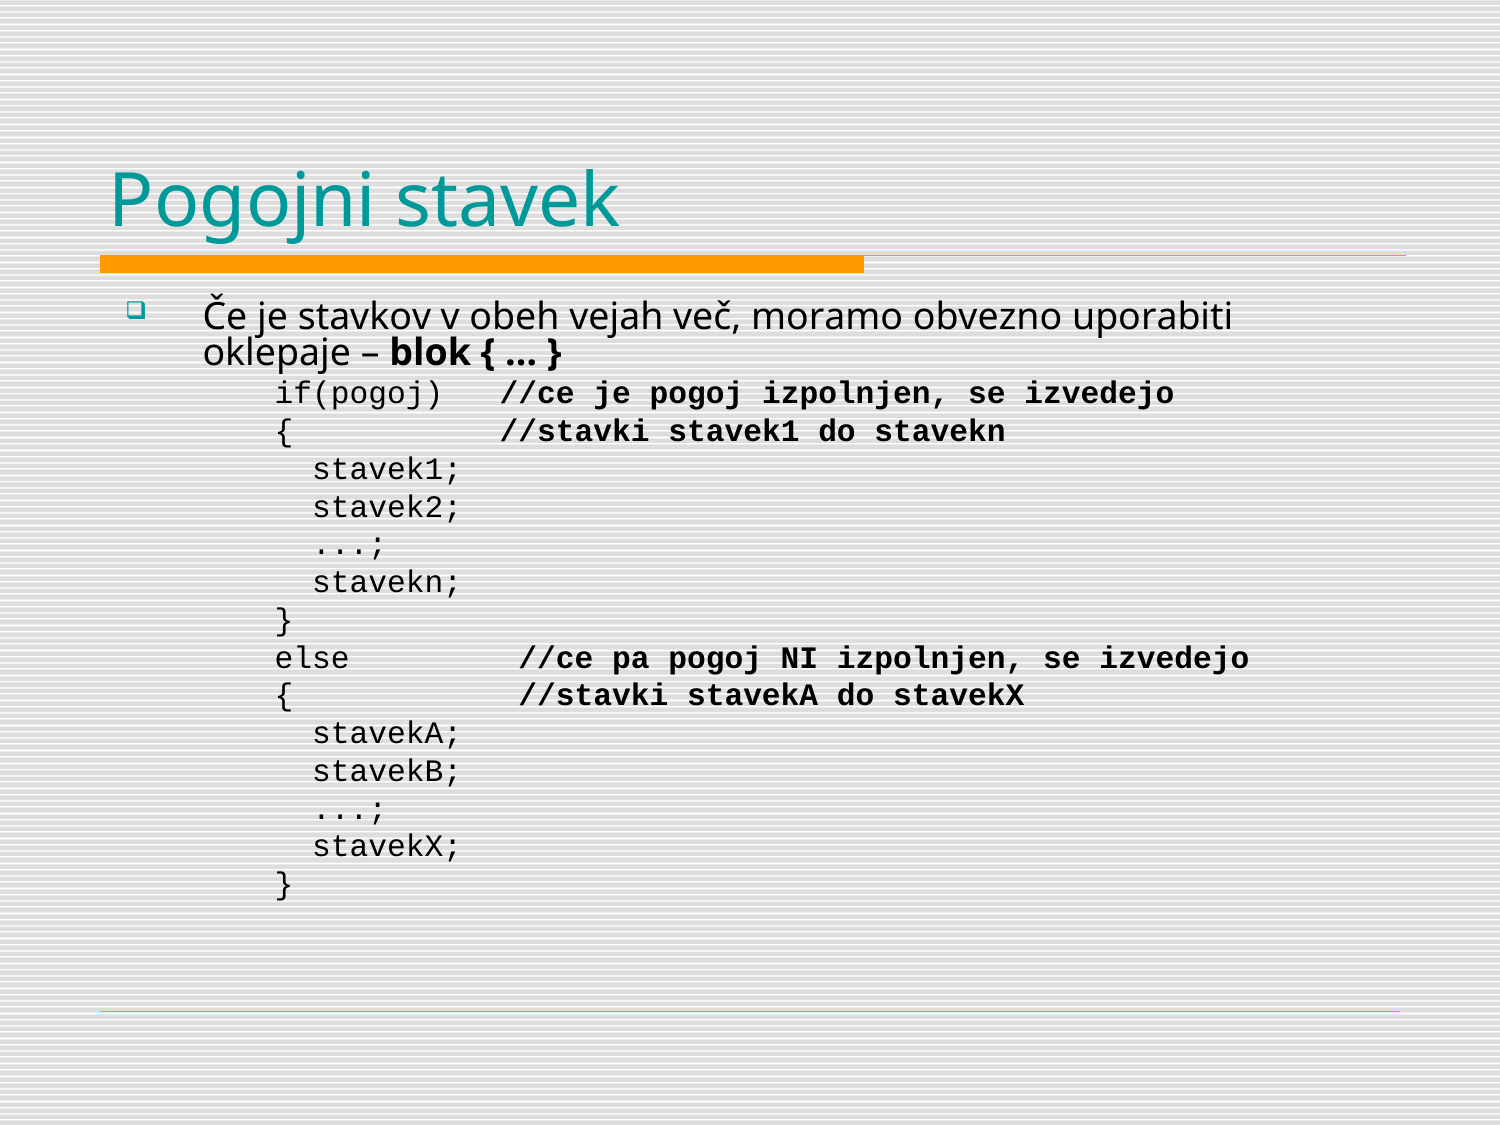

# Pogojni stavek
Če je stavkov v obeh vejah več, moramo obvezno uporabiti oklepaje – blok { … }
if(pogoj) //ce je pogoj izpolnjen, se izvedejo
{ //stavki stavek1 do stavekn
 stavek1;
 stavek2;
 ...;
 stavekn;
}
else //ce pa pogoj NI izpolnjen, se izvedejo
{ //stavki stavekA do stavekX
 stavekA;
 stavekB;
 ...;
 stavekX;
}